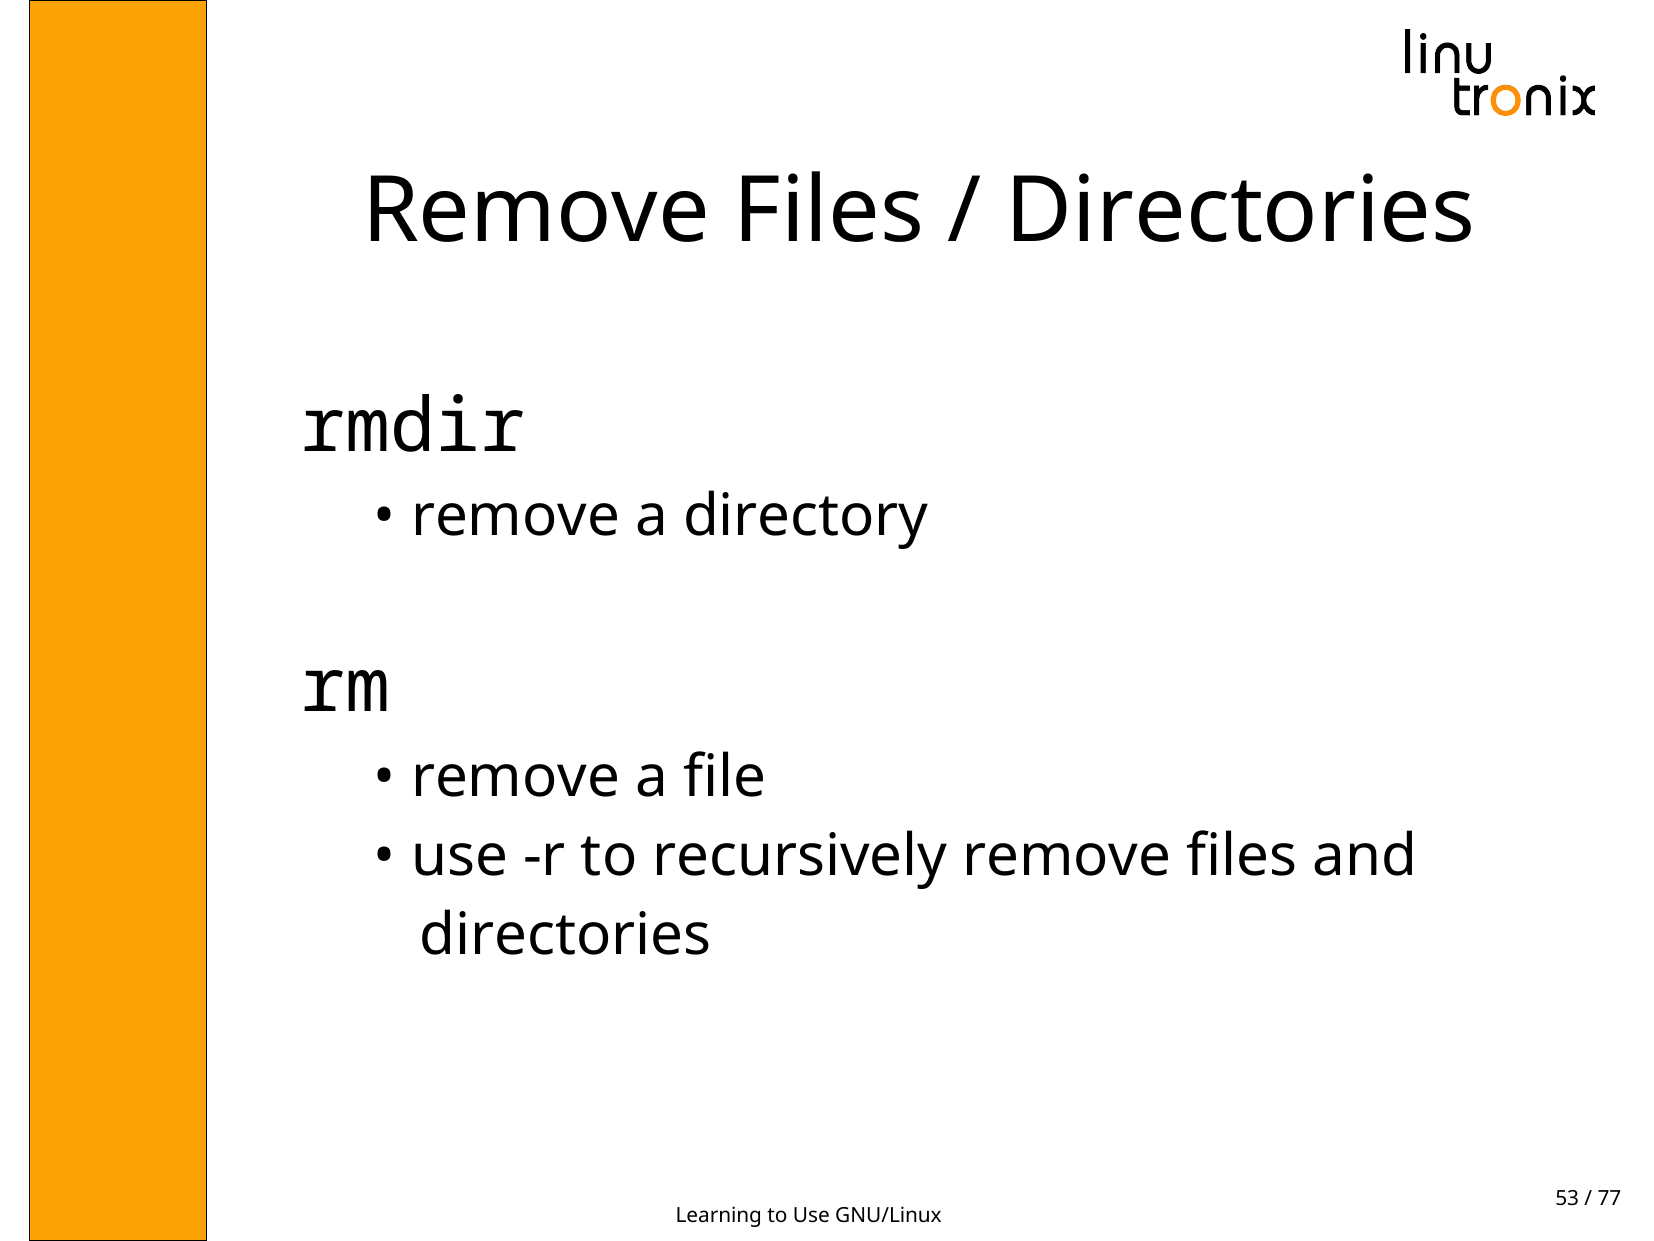

Remove Files / Directories
rmdir
	• remove a directory
rm
	• remove a file
	• use -r to recursively remove files and
	 directories
53
Firmenvorstellung Linutronix V3.3